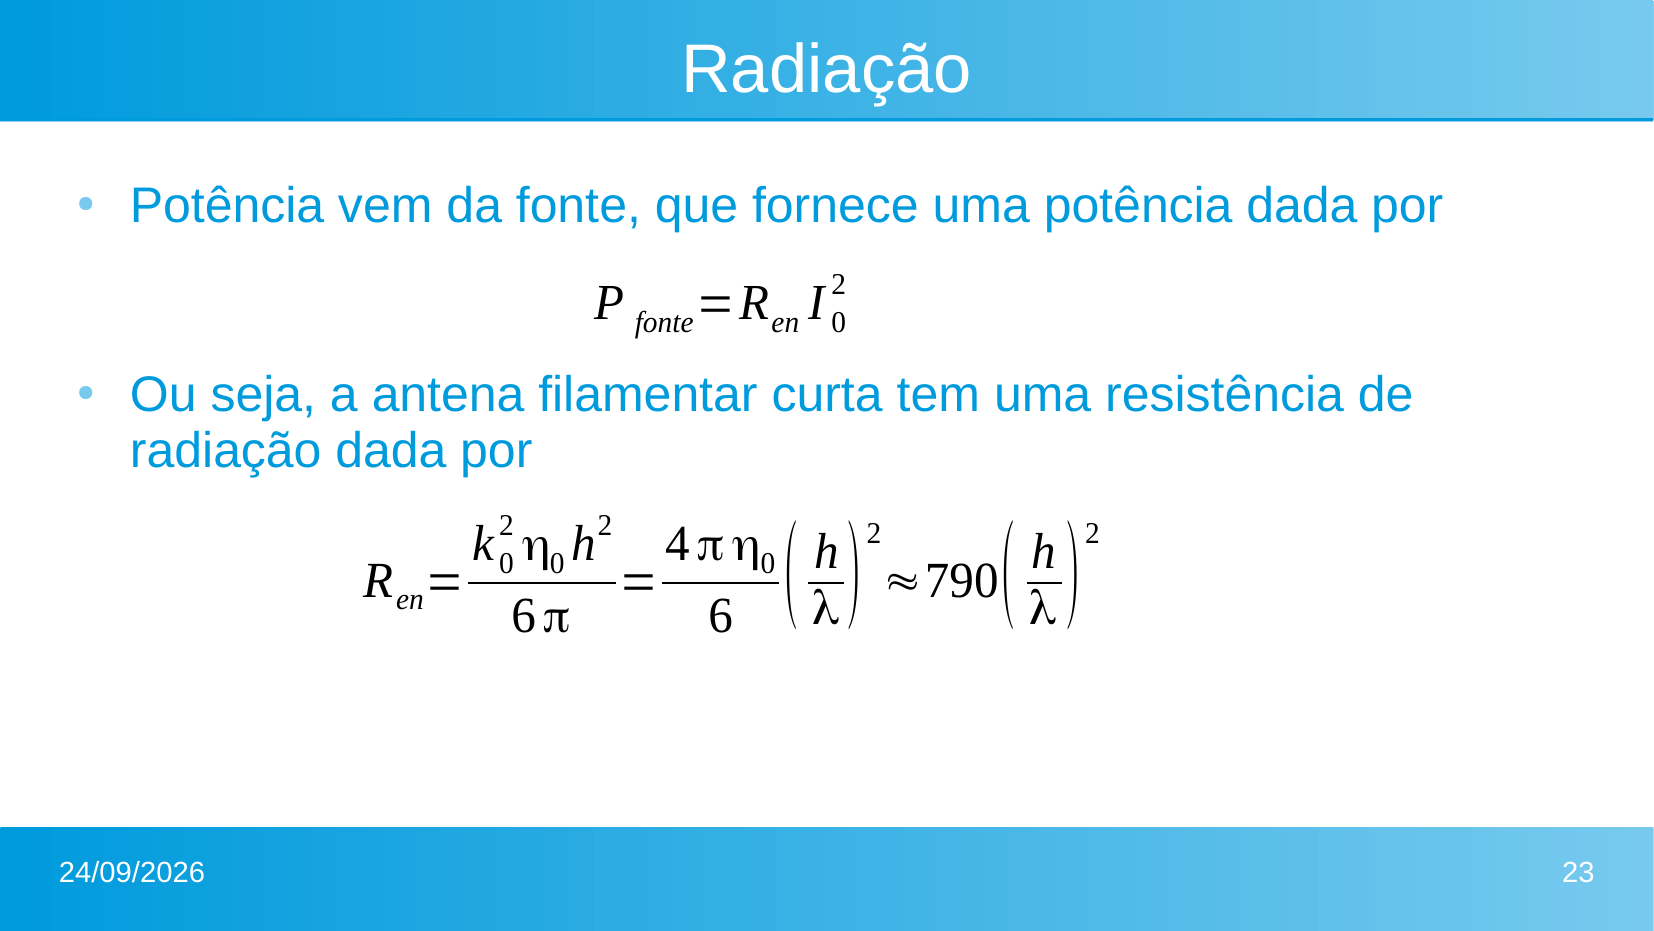

# Radiação
Potência vem da fonte, que fornece uma potência dada por
Ou seja, a antena filamentar curta tem uma resistência de radiação dada por
23